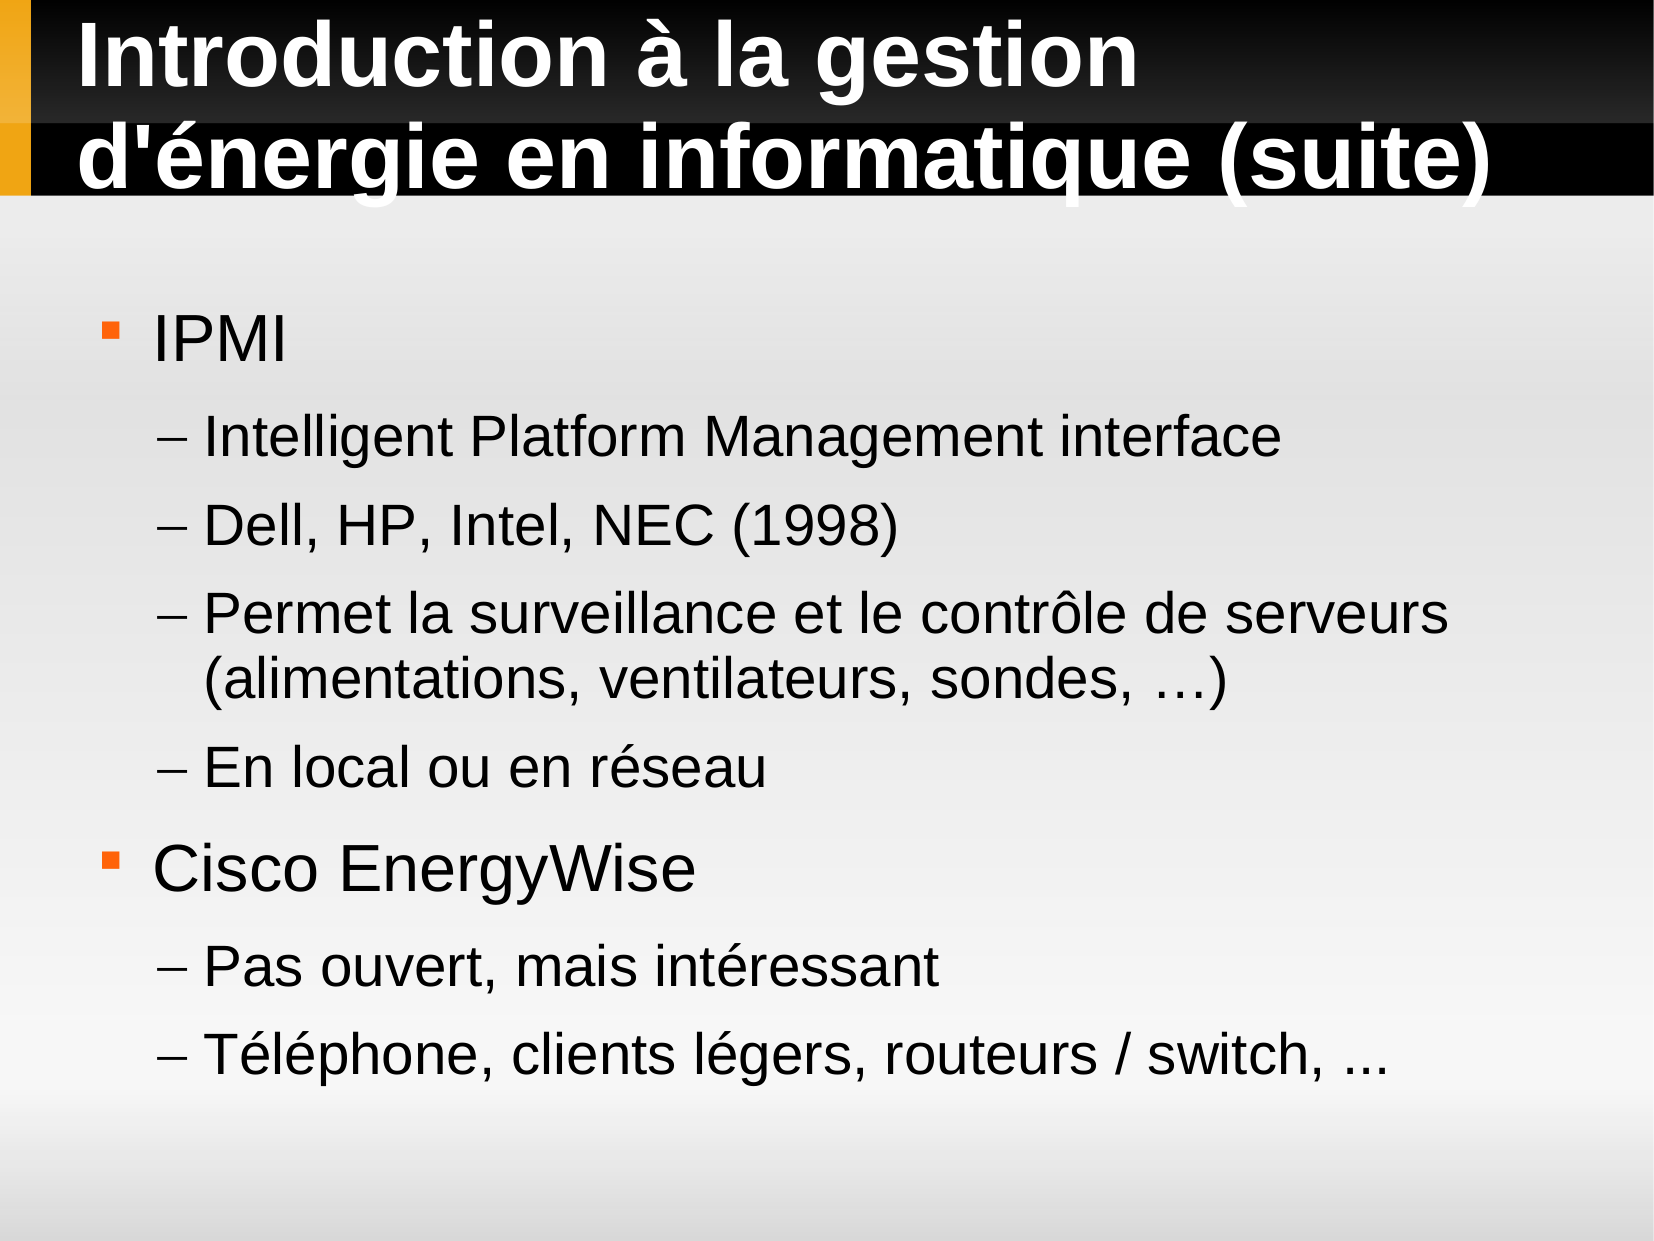

# Introduction à la gestion d'énergie en informatique (suite)
IPMI
Intelligent Platform Management interface
Dell, HP, Intel, NEC (1998)
Permet la surveillance et le contrôle de serveurs (alimentations, ventilateurs, sondes, …)
En local ou en réseau
Cisco EnergyWise
Pas ouvert, mais intéressant
Téléphone, clients légers, routeurs / switch, ...